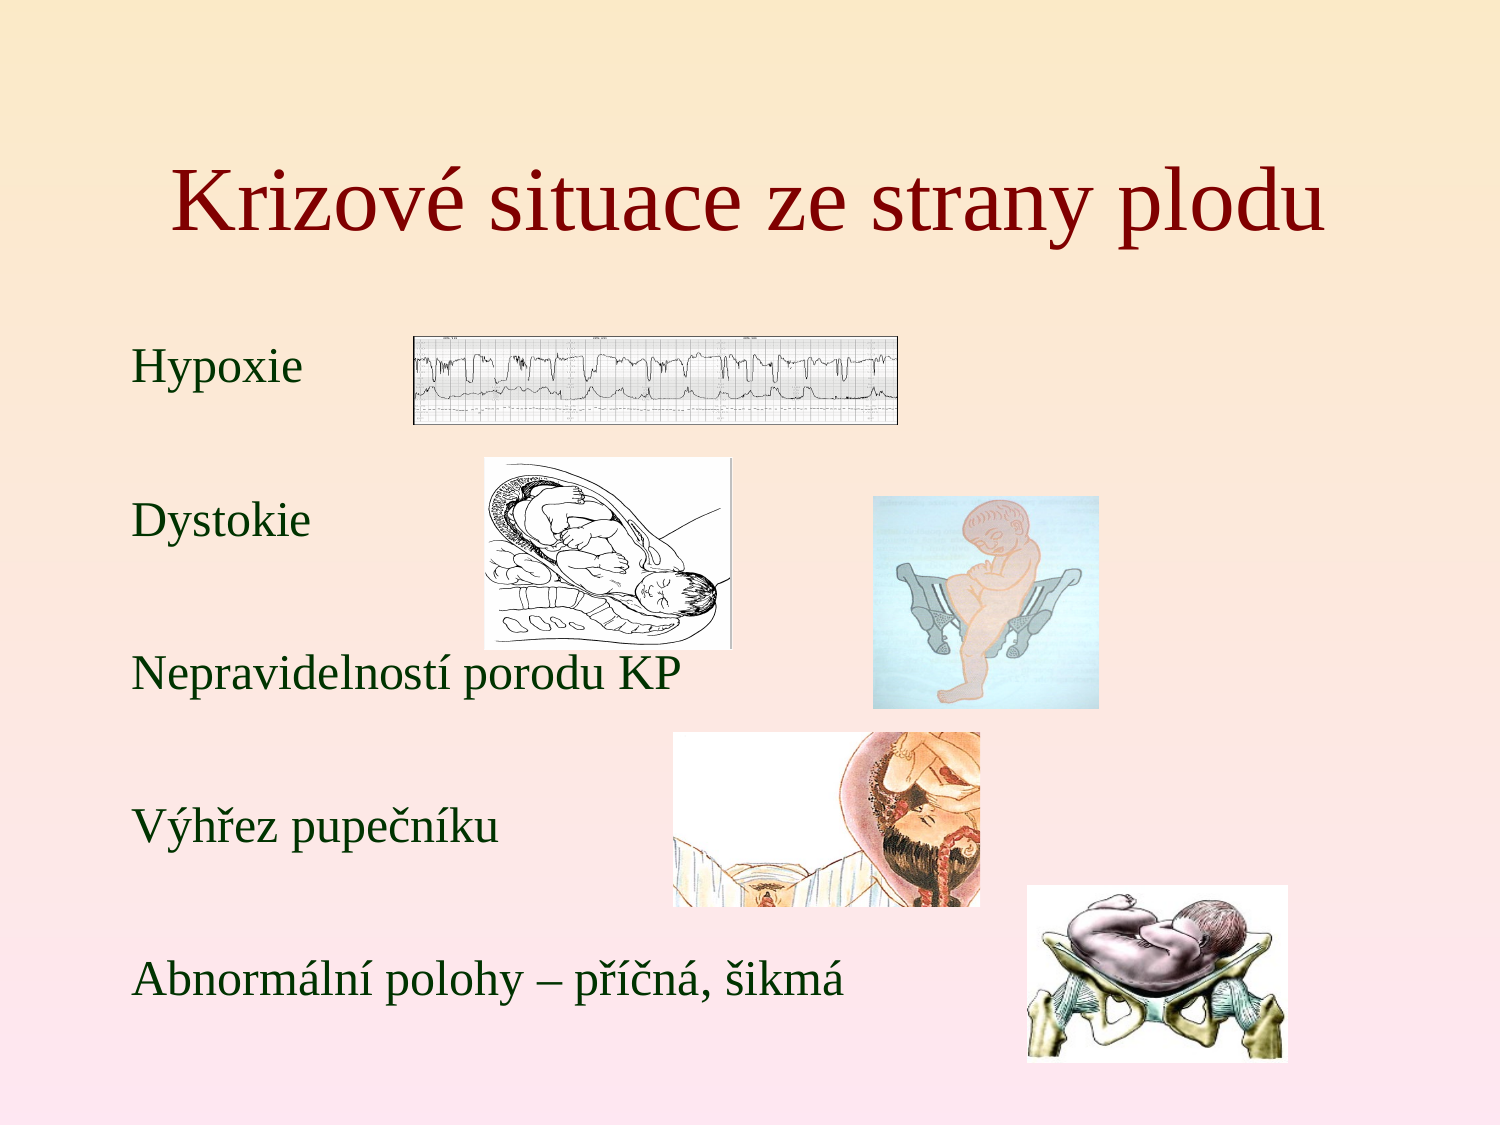

# Krizové situace ze strany plodu
Hypoxie
Dystokie
Nepravidelností porodu KP
Výhřez pupečníku
Abnormální polohy – příčná, šikmá